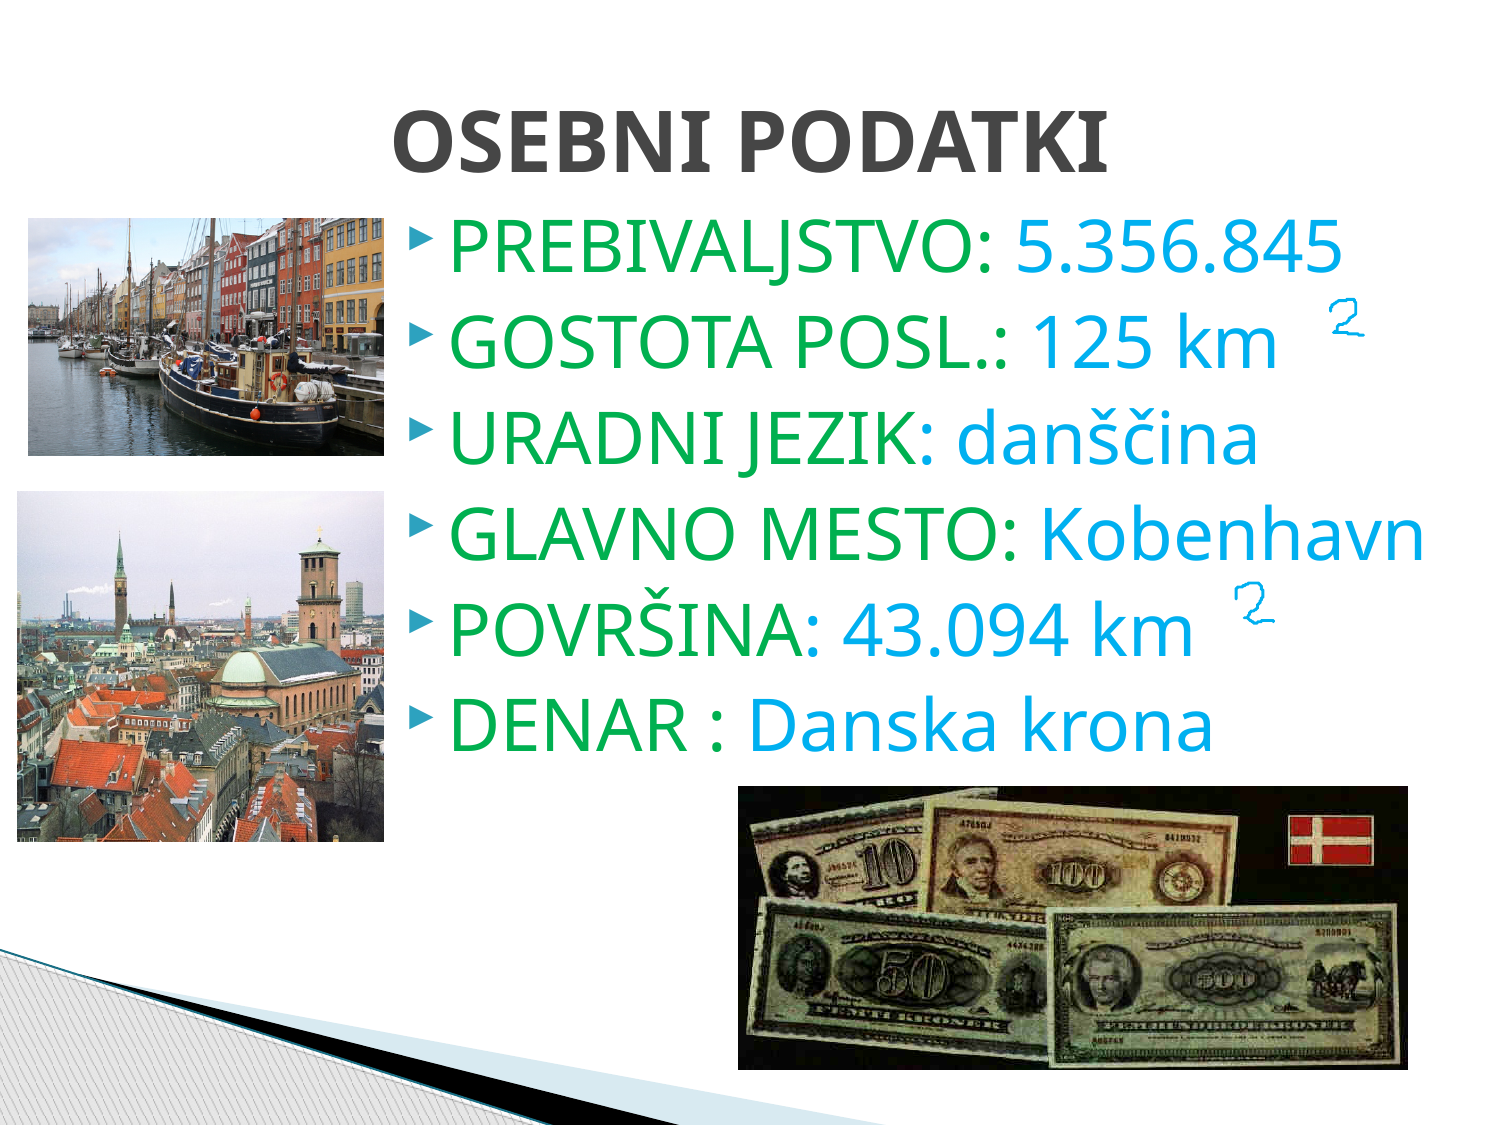

OSEBNI PODATKI
# PREBIVALJSTVO: 5.356.845
GOSTOTA POSL.: 125 km
URADNI JEZIK: danščina
GLAVNO MESTO: Kobenhavn
POVRŠINA: 43.094 km
DENAR : Danska krona